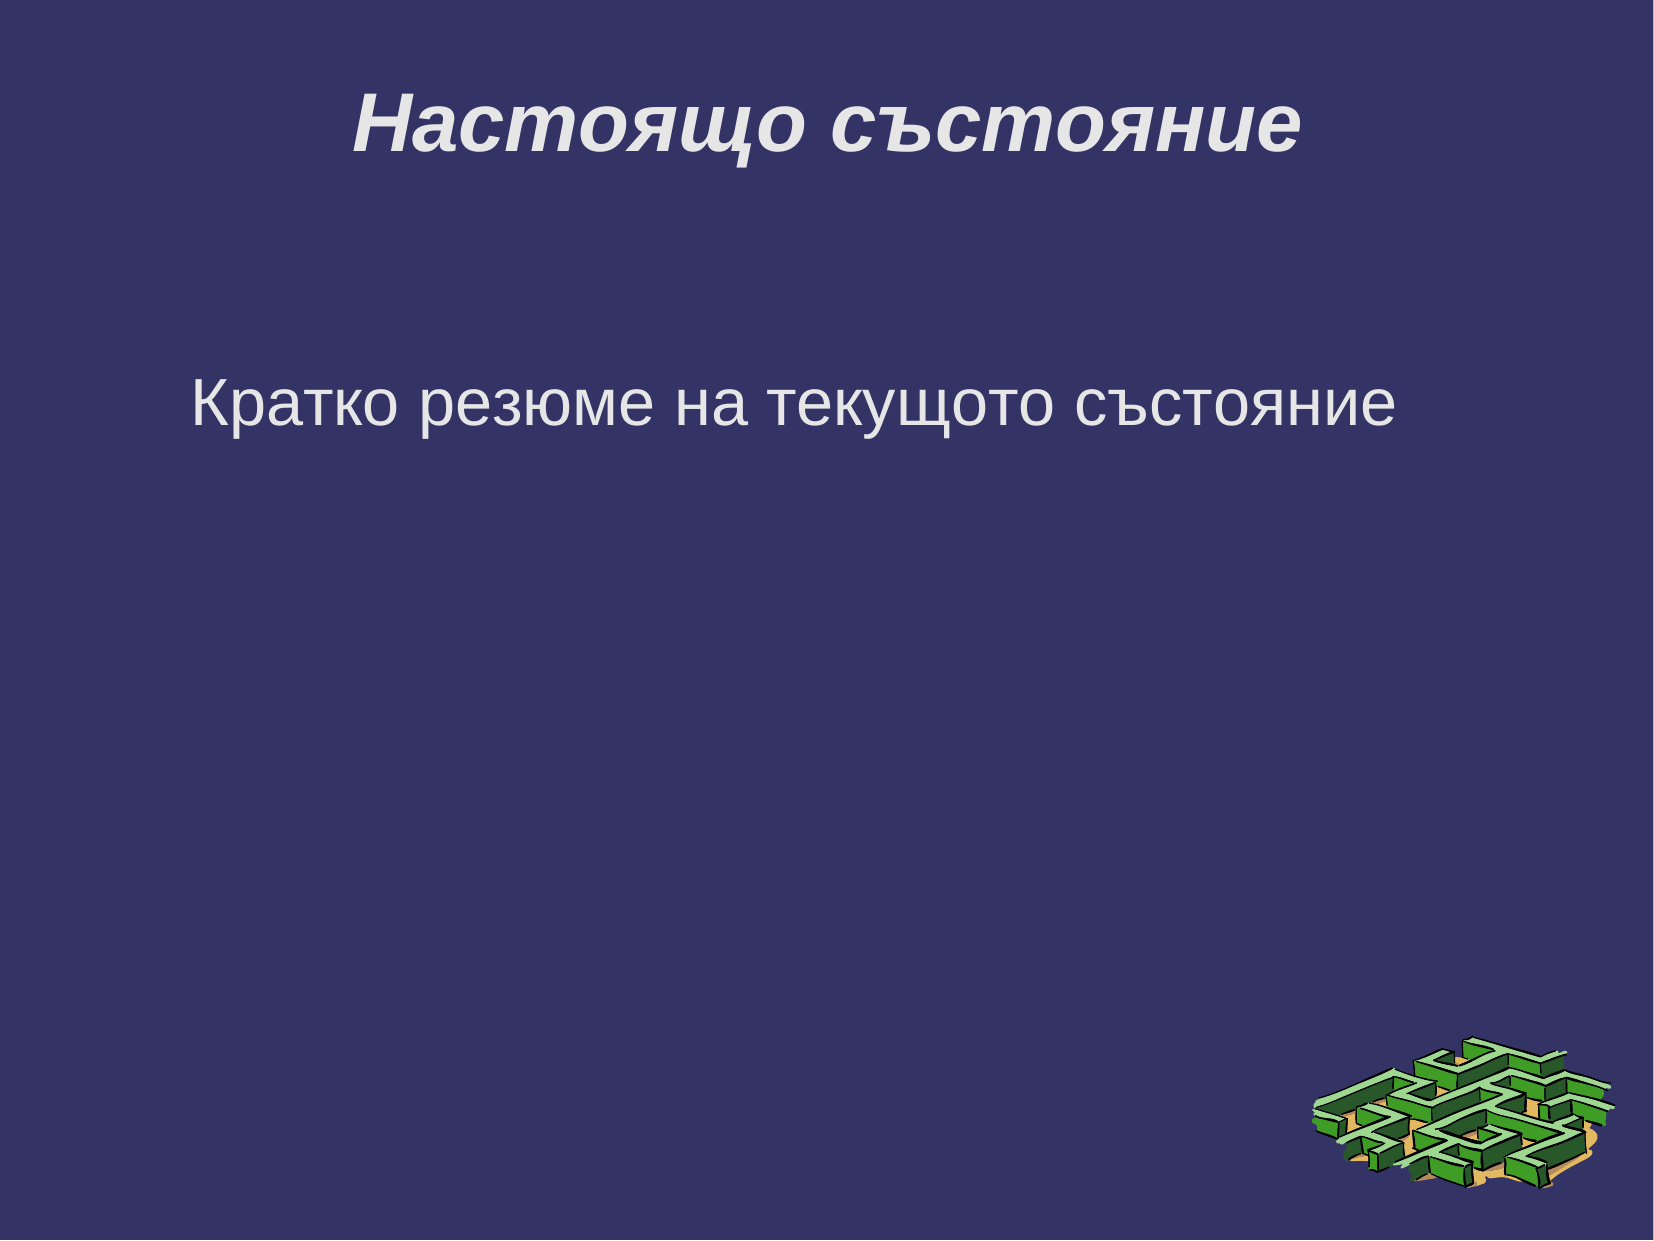

# Настоящо състояние
Кратко резюме на текущото състояние